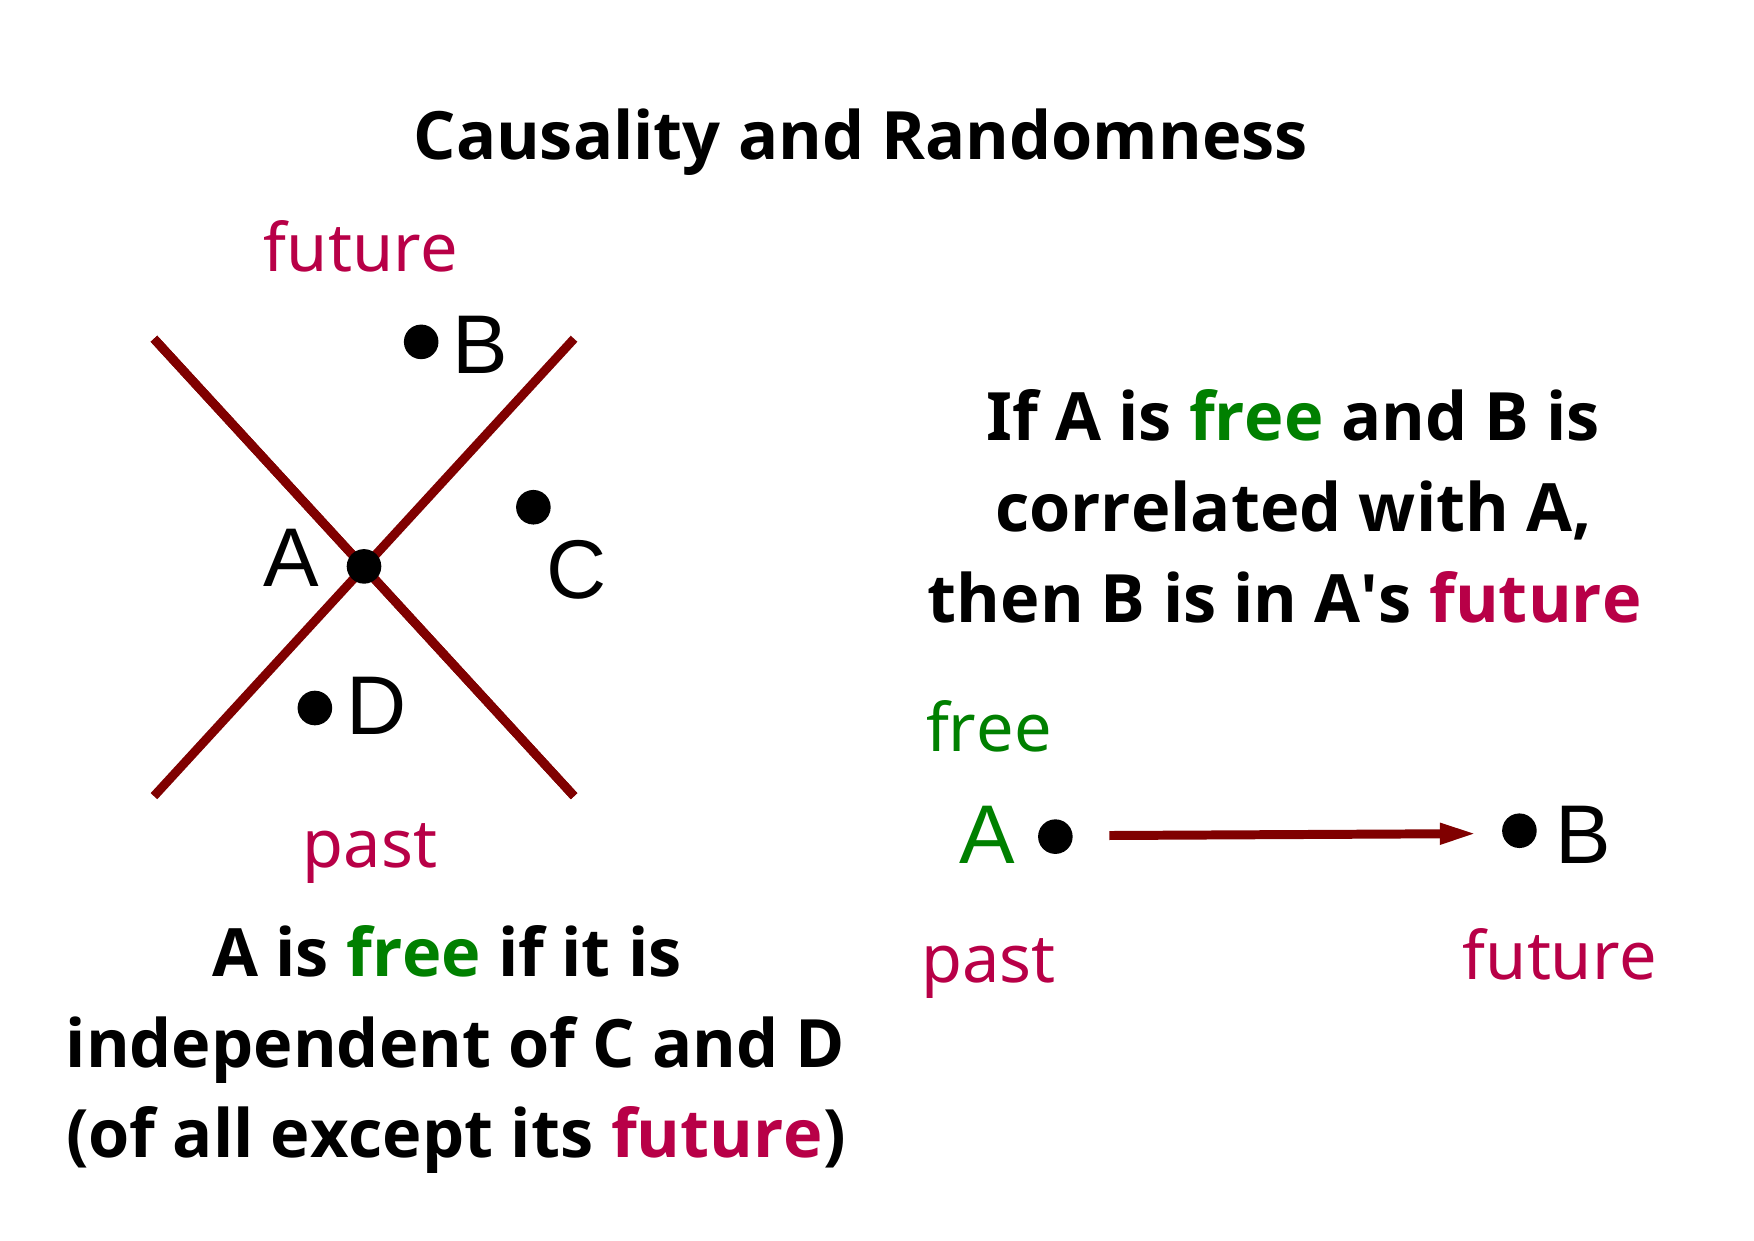

Causality and Randomness
future
B
If A is free and B is
correlated with A,
then B is in A's future
A
C
D
free
A
B
future
past
past
A is free if it is
independent of C and D
(of all except its future)